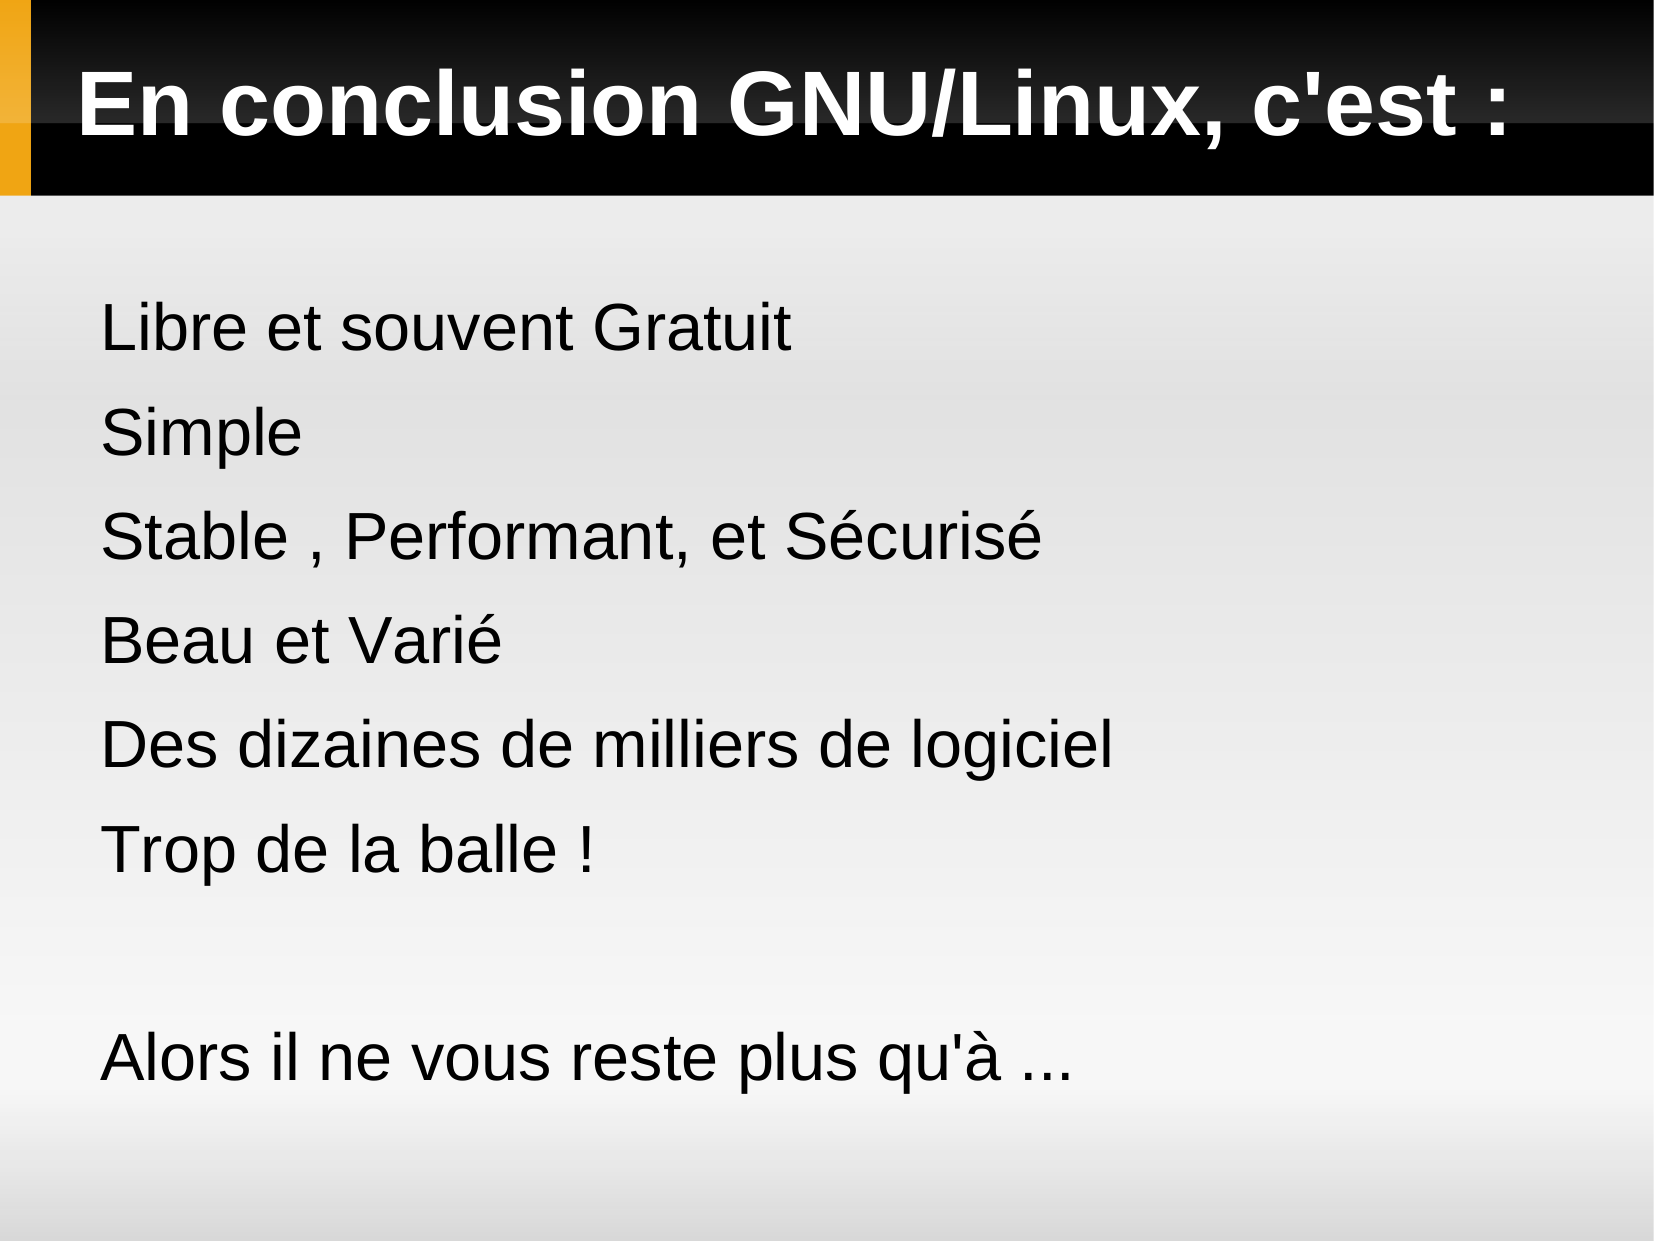

# En conclusion GNU/Linux, c'est :
Libre et souvent Gratuit
Simple
Stable , Performant, et Sécurisé
Beau et Varié
Des dizaines de milliers de logiciel
Trop de la balle !
Alors il ne vous reste plus qu'à ...